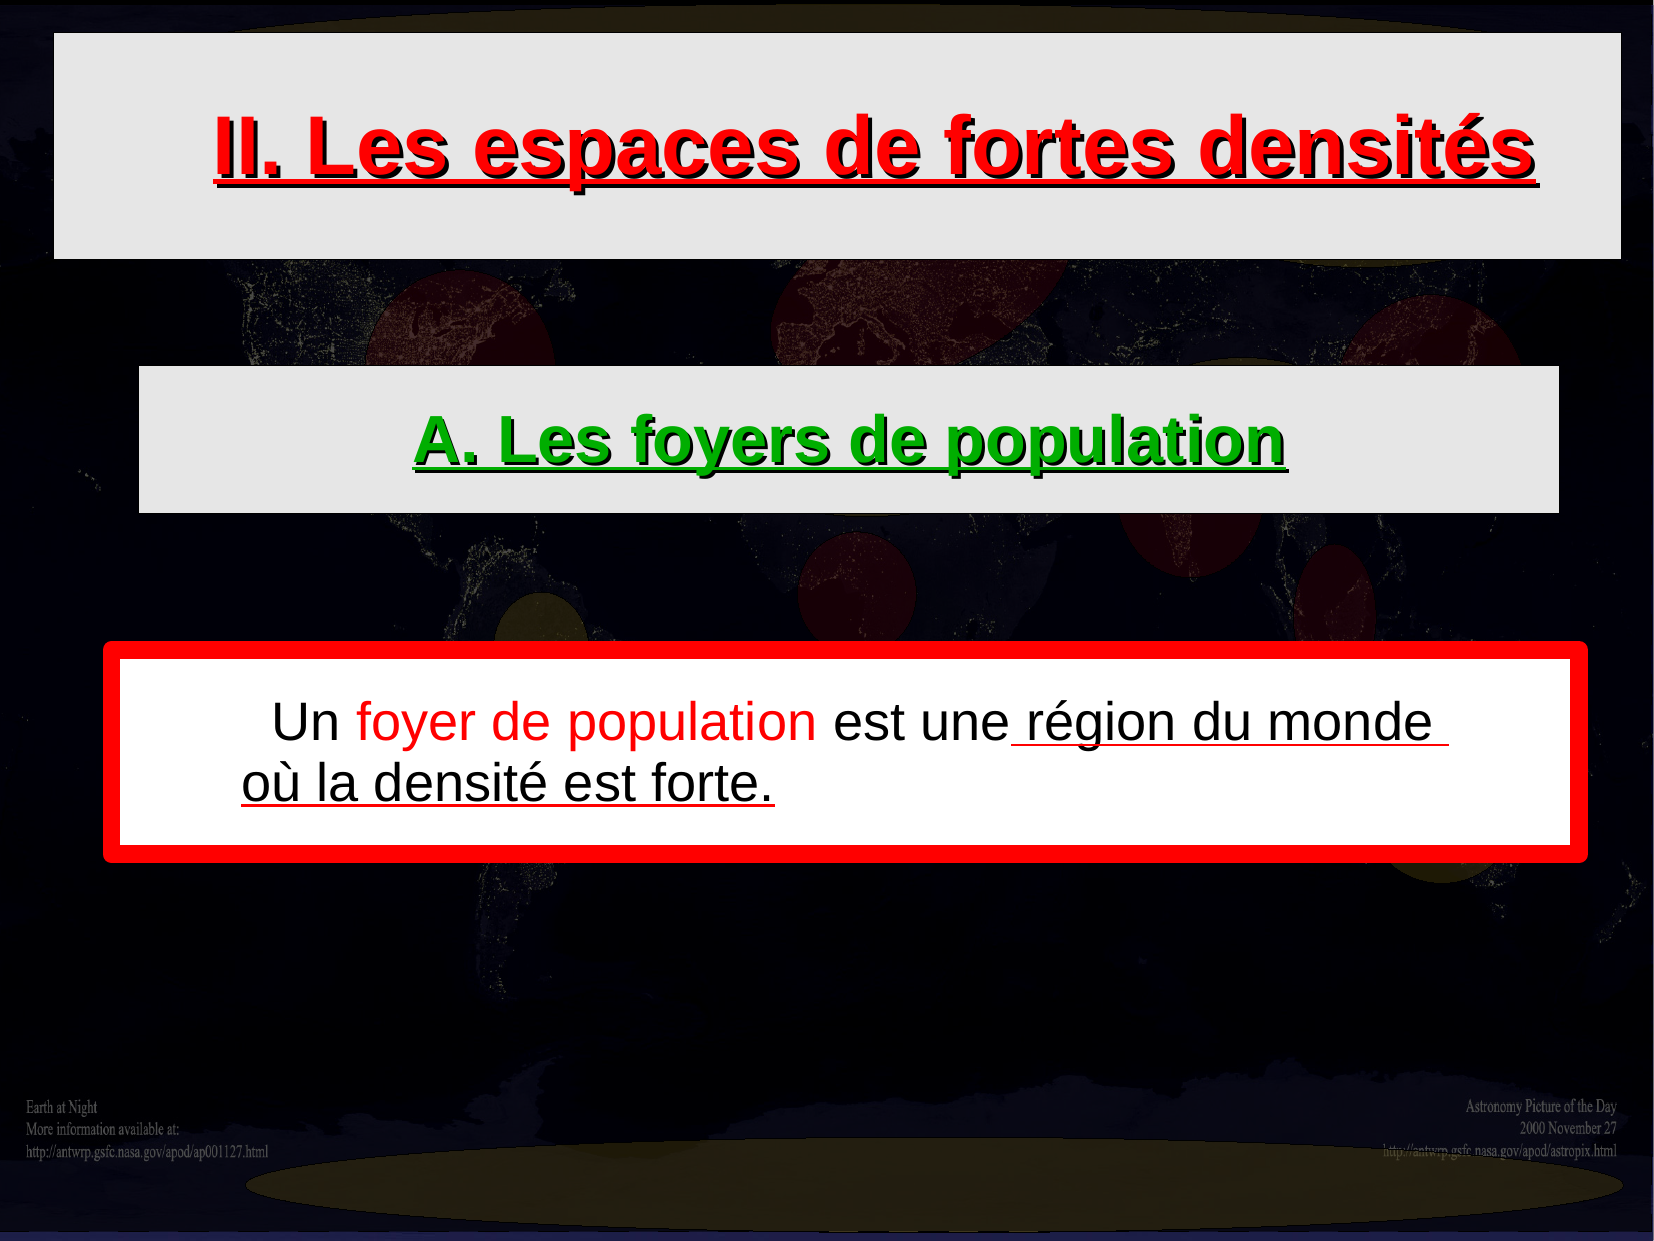

II. Les espaces de fortes densités
A. Les foyers de population
 Un foyer de population est une région du monde
où la densité est forte.